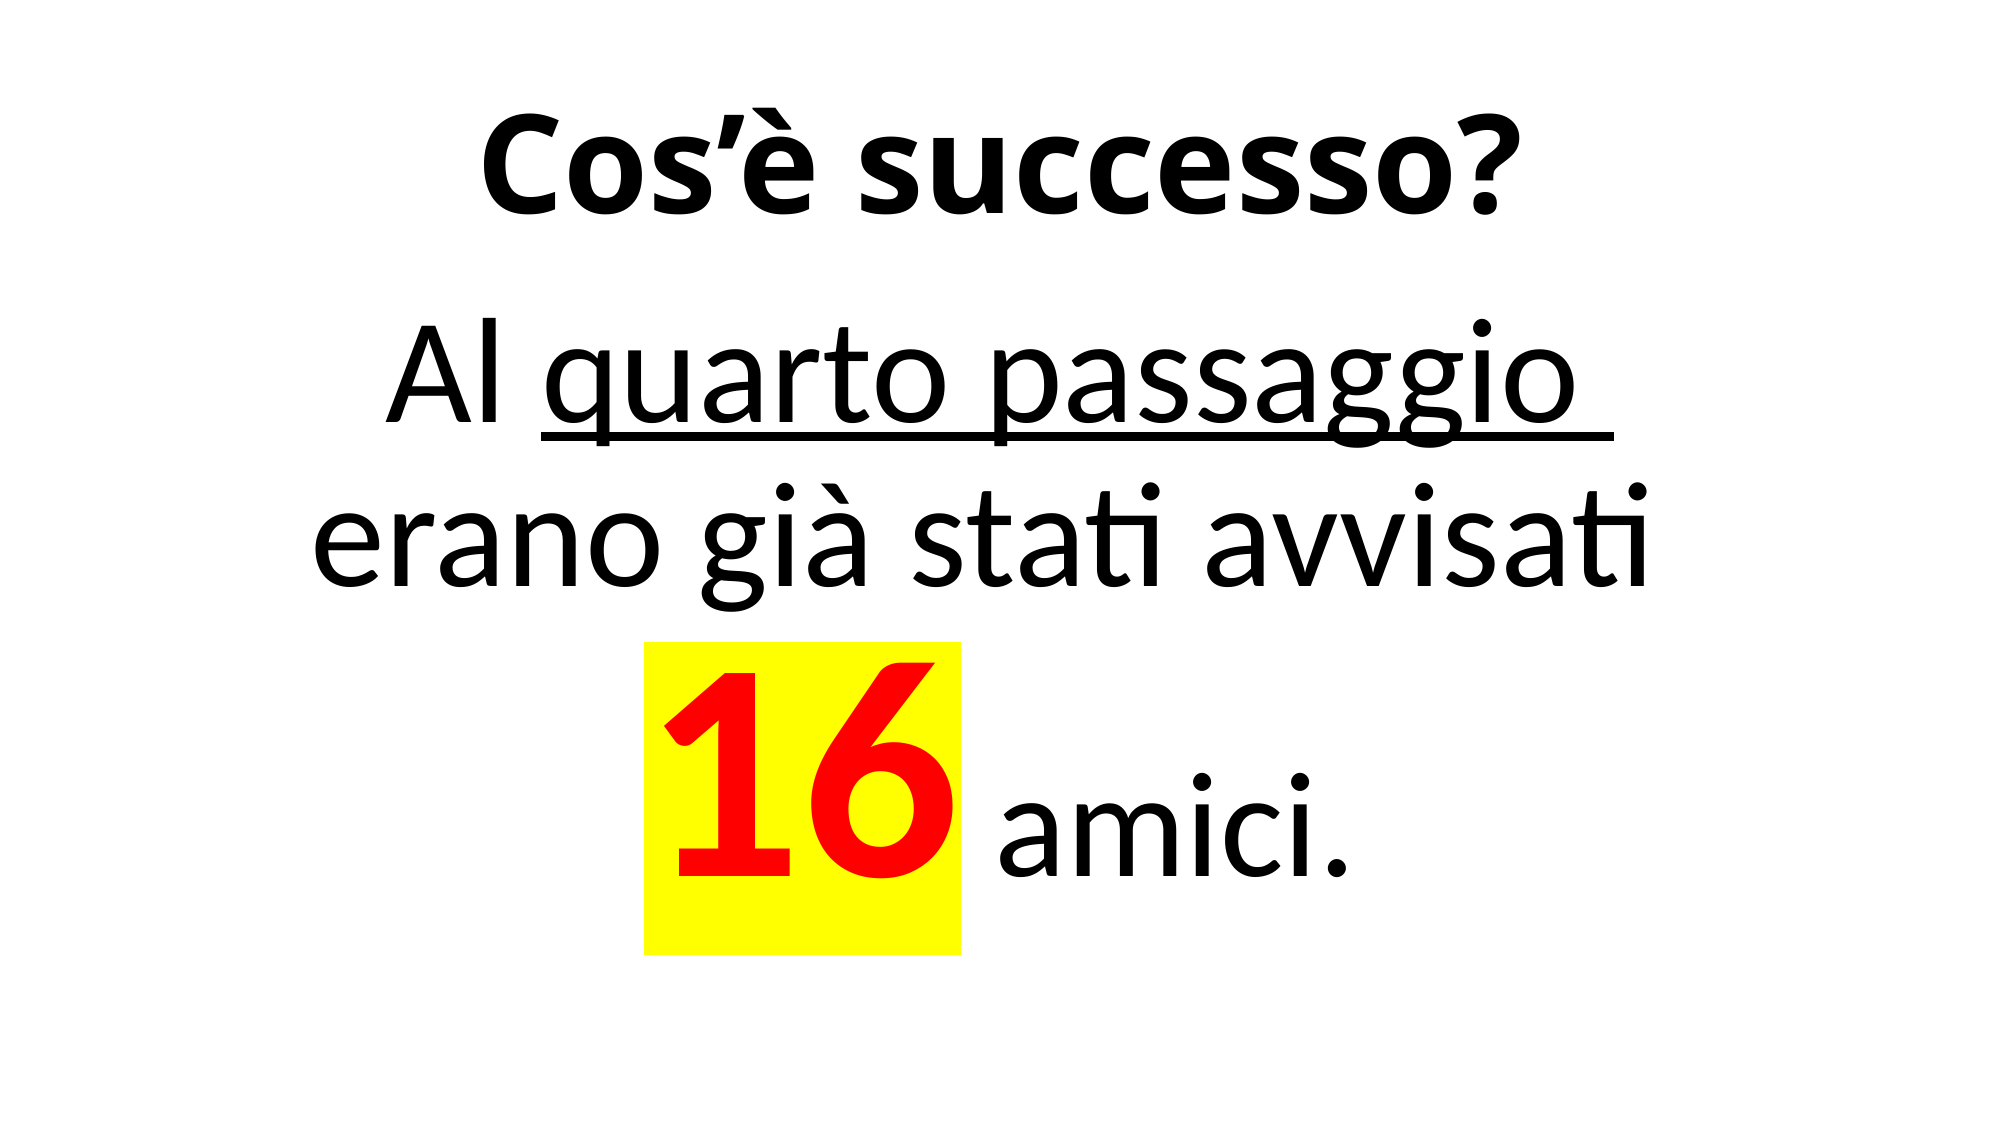

# Cos’è successo?
Al quarto passaggio
erano già stati avvisati
16 amici.